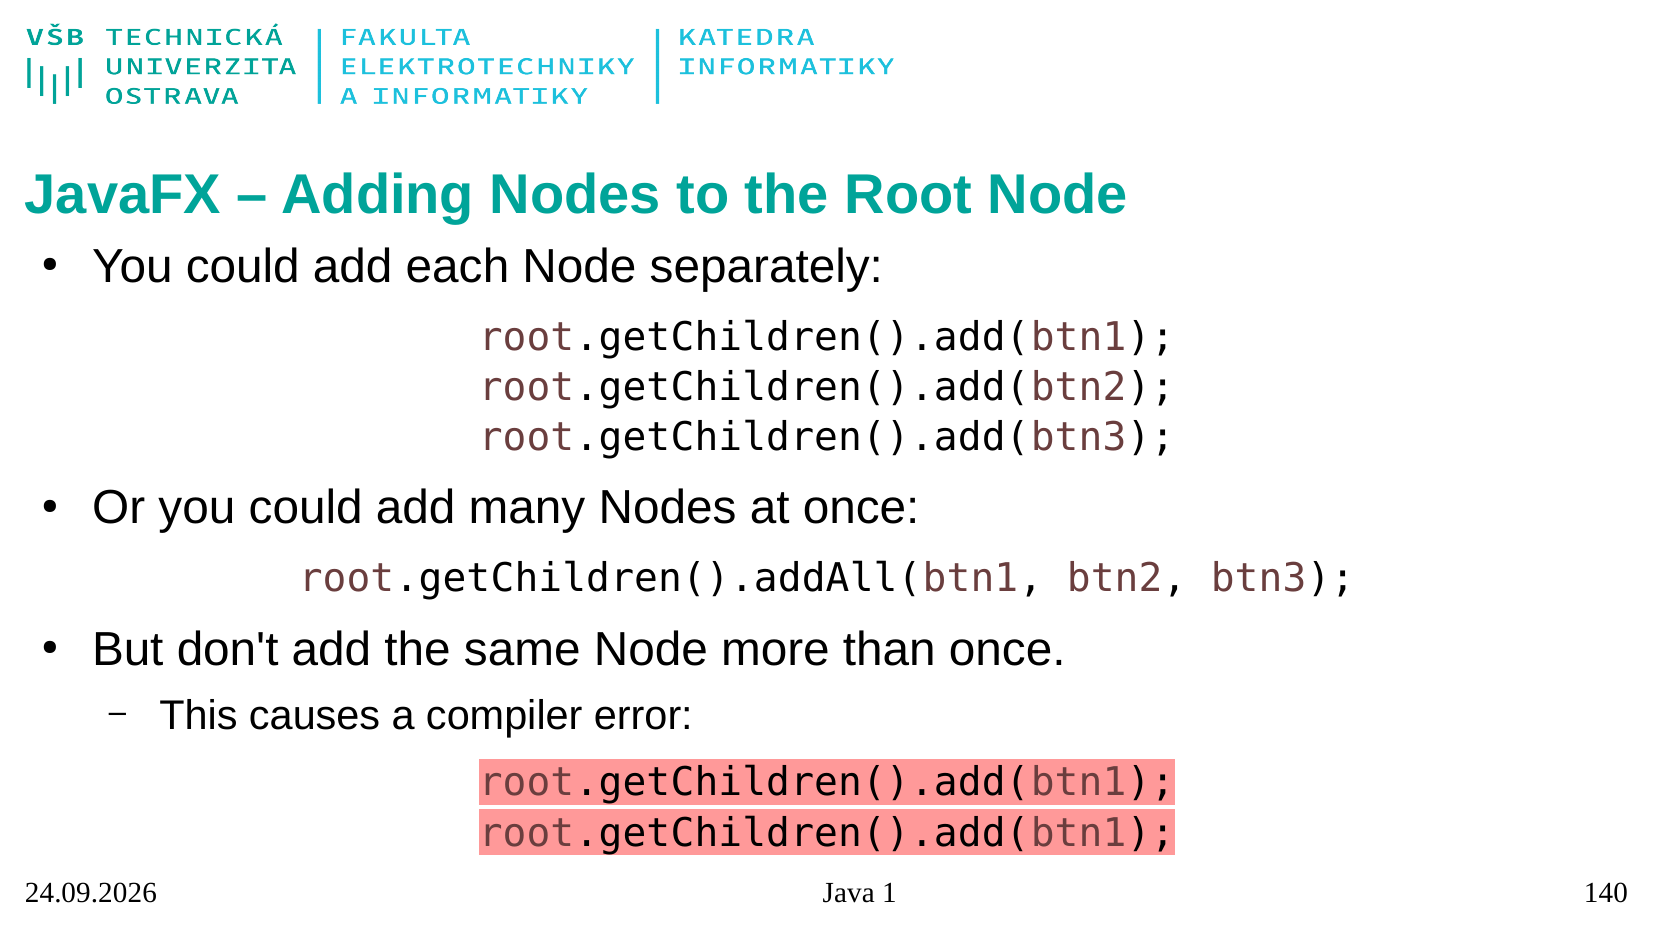

# JavaFX – Adding Nodes to the Root Node
You could add each Node separately:
root.getChildren().add(btn1);
root.getChildren().add(btn2);
root.getChildren().add(btn3);
Or you could add many Nodes at once:
root.getChildren().addAll(btn1, btn2, btn3);
But don't add the same Node more than once.
This causes a compiler error:
root.getChildren().add(btn1);
root.getChildren().add(btn1);
Java 1
140